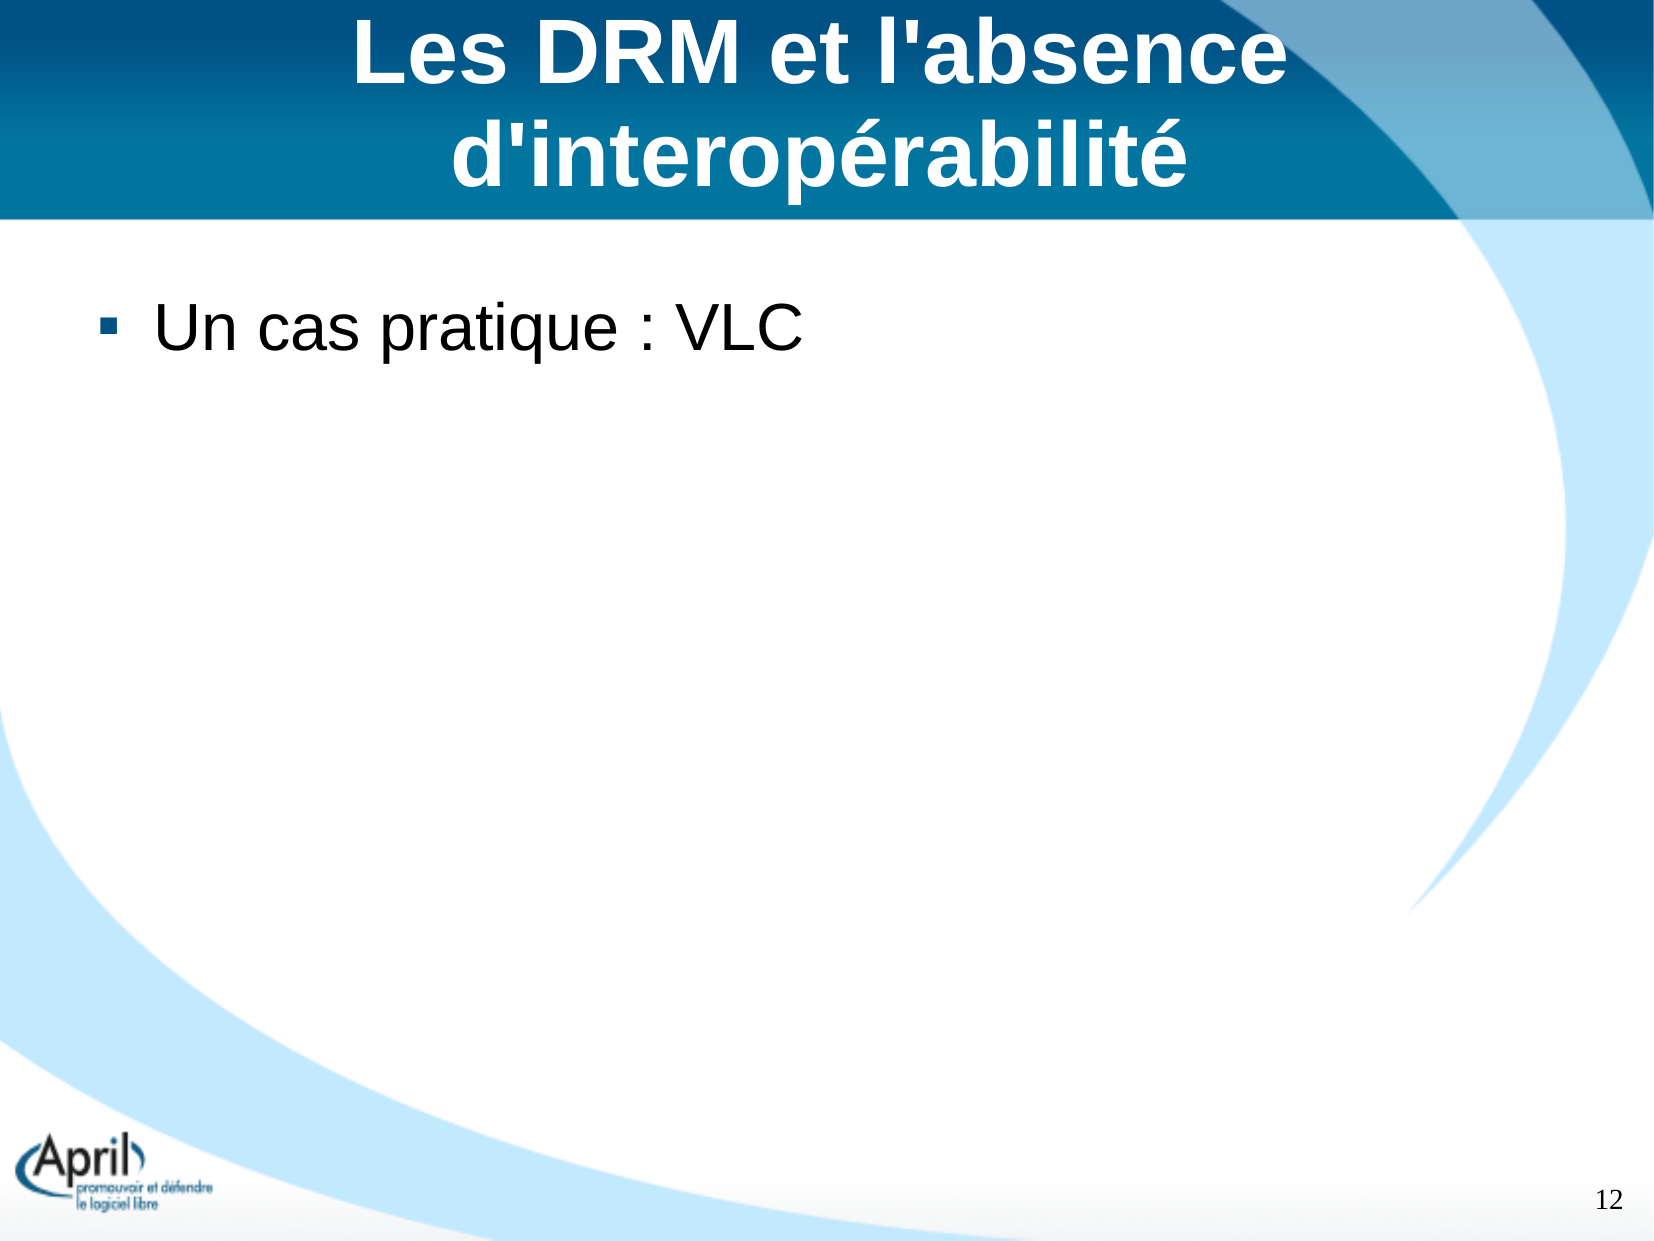

# Les DRM et l'absence d'interopérabilité
Un cas pratique : VLC
12